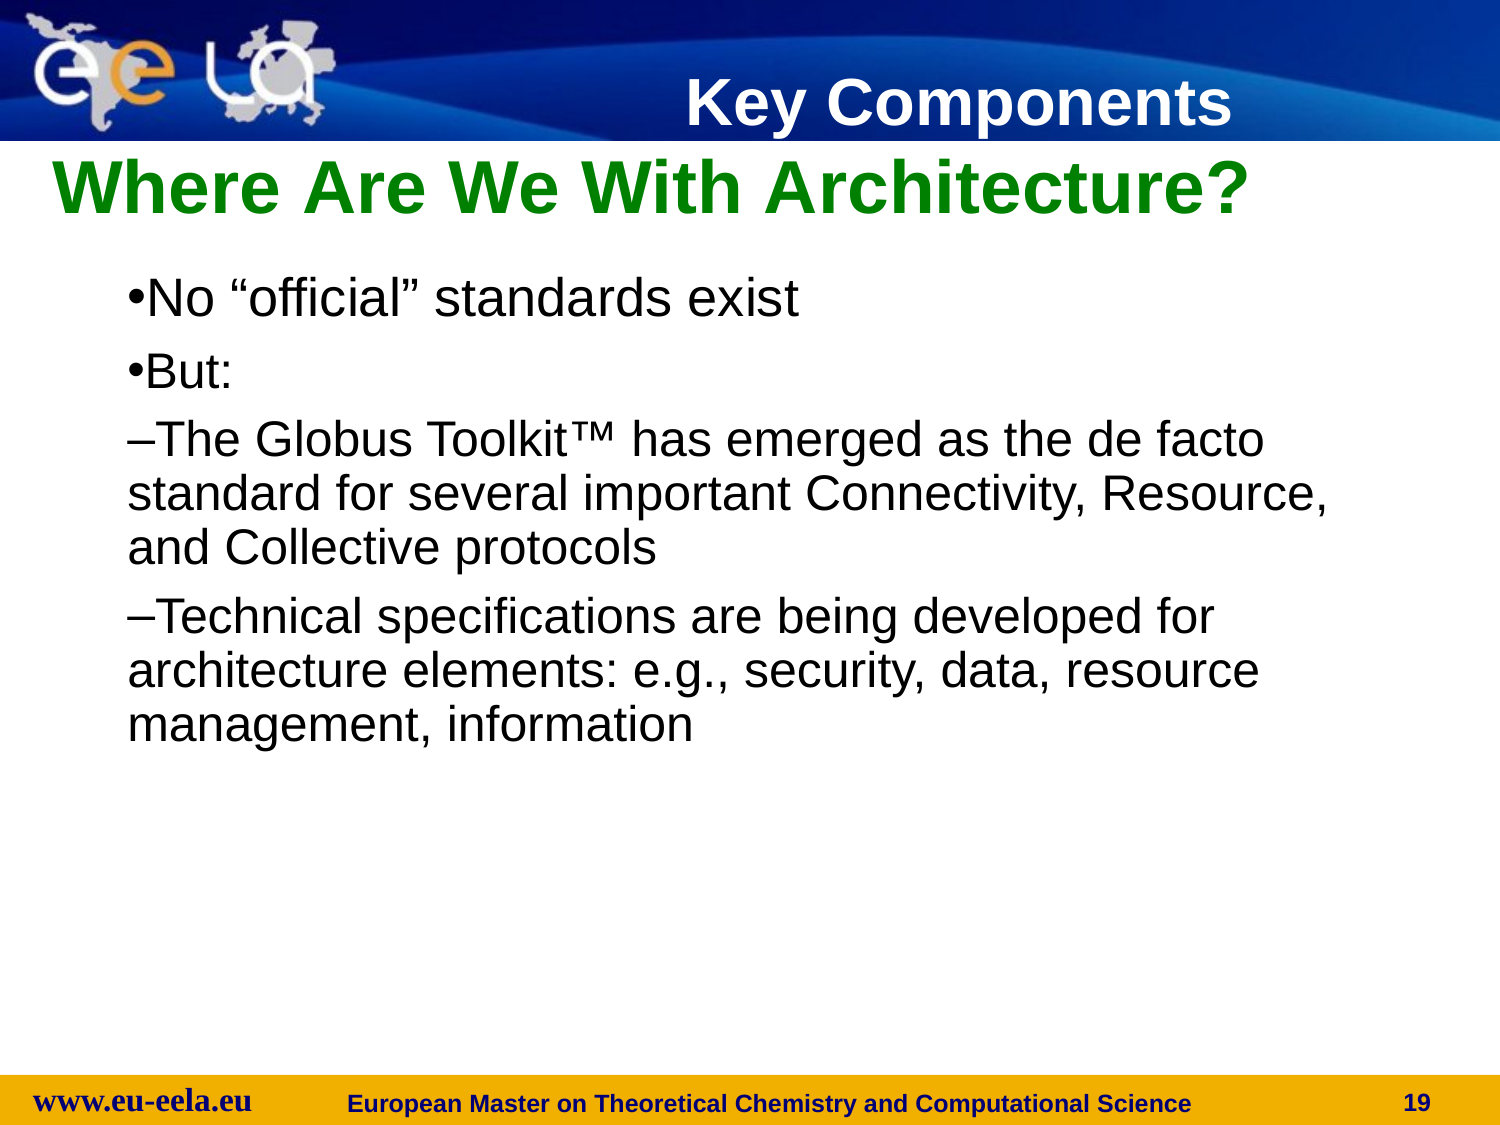

# Key Components Where Are We With Architecture?
No “official” standards exist
But:
The Globus Toolkit™ has emerged as the de facto standard for several important Connectivity, Resource, and Collective protocols
Technical specifications are being developed for architecture elements: e.g., security, data, resource management, information
European Master on Theoretical Chemistry and Computational Science